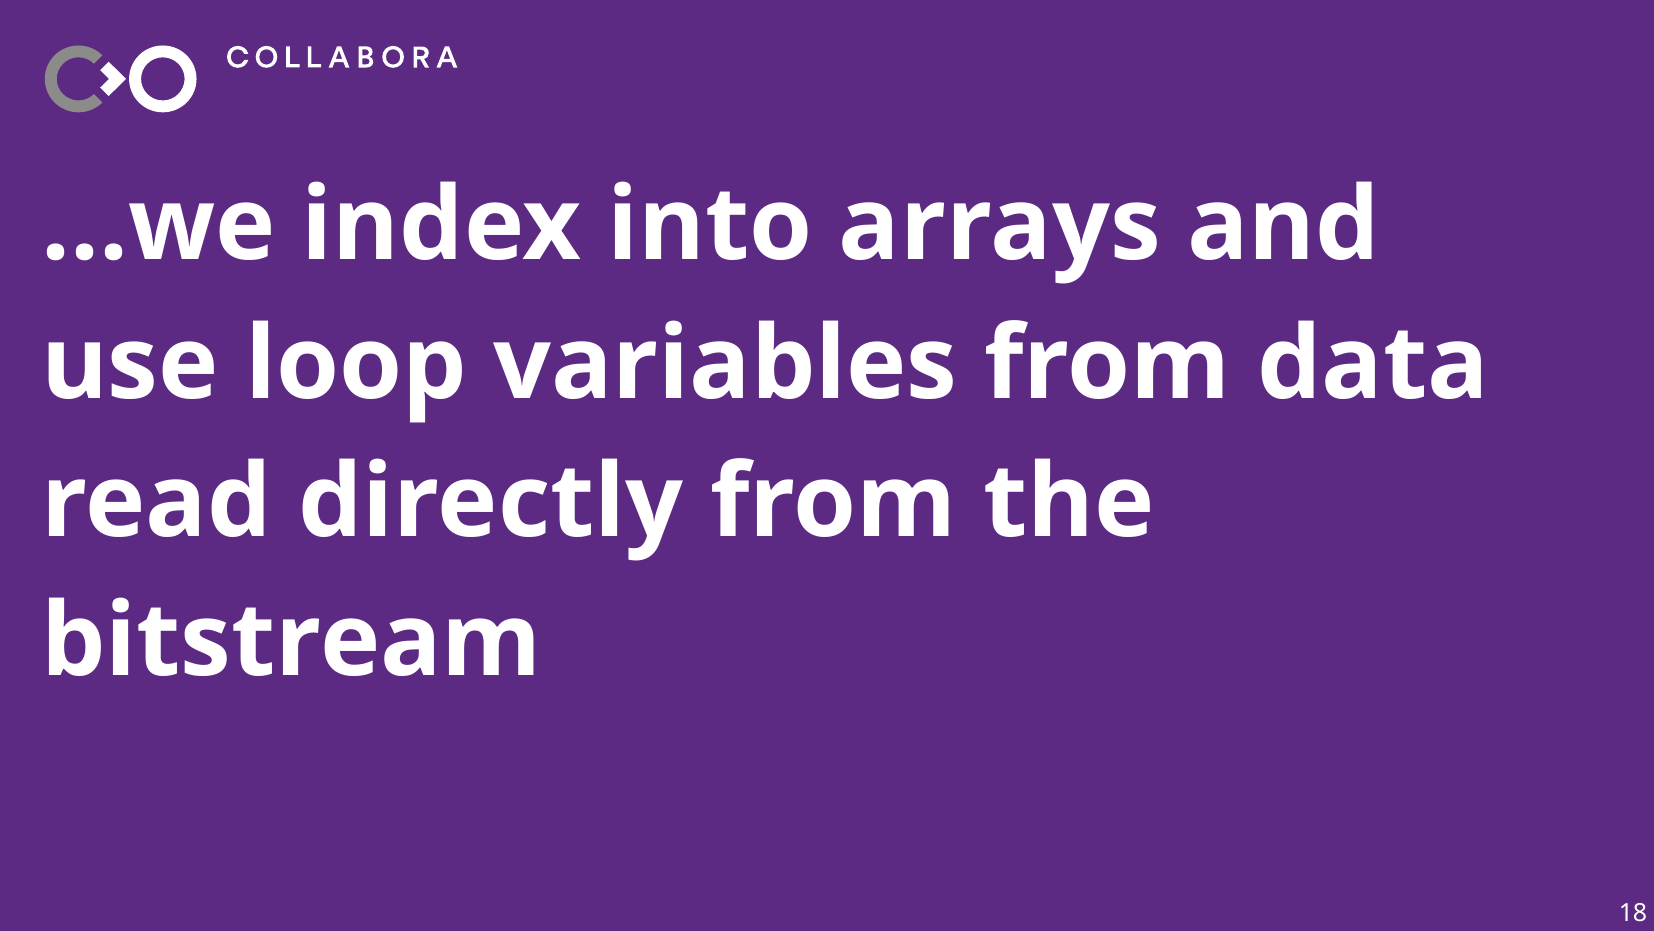

# ...we index into arrays and use loop variables from data read directly from the bitstream